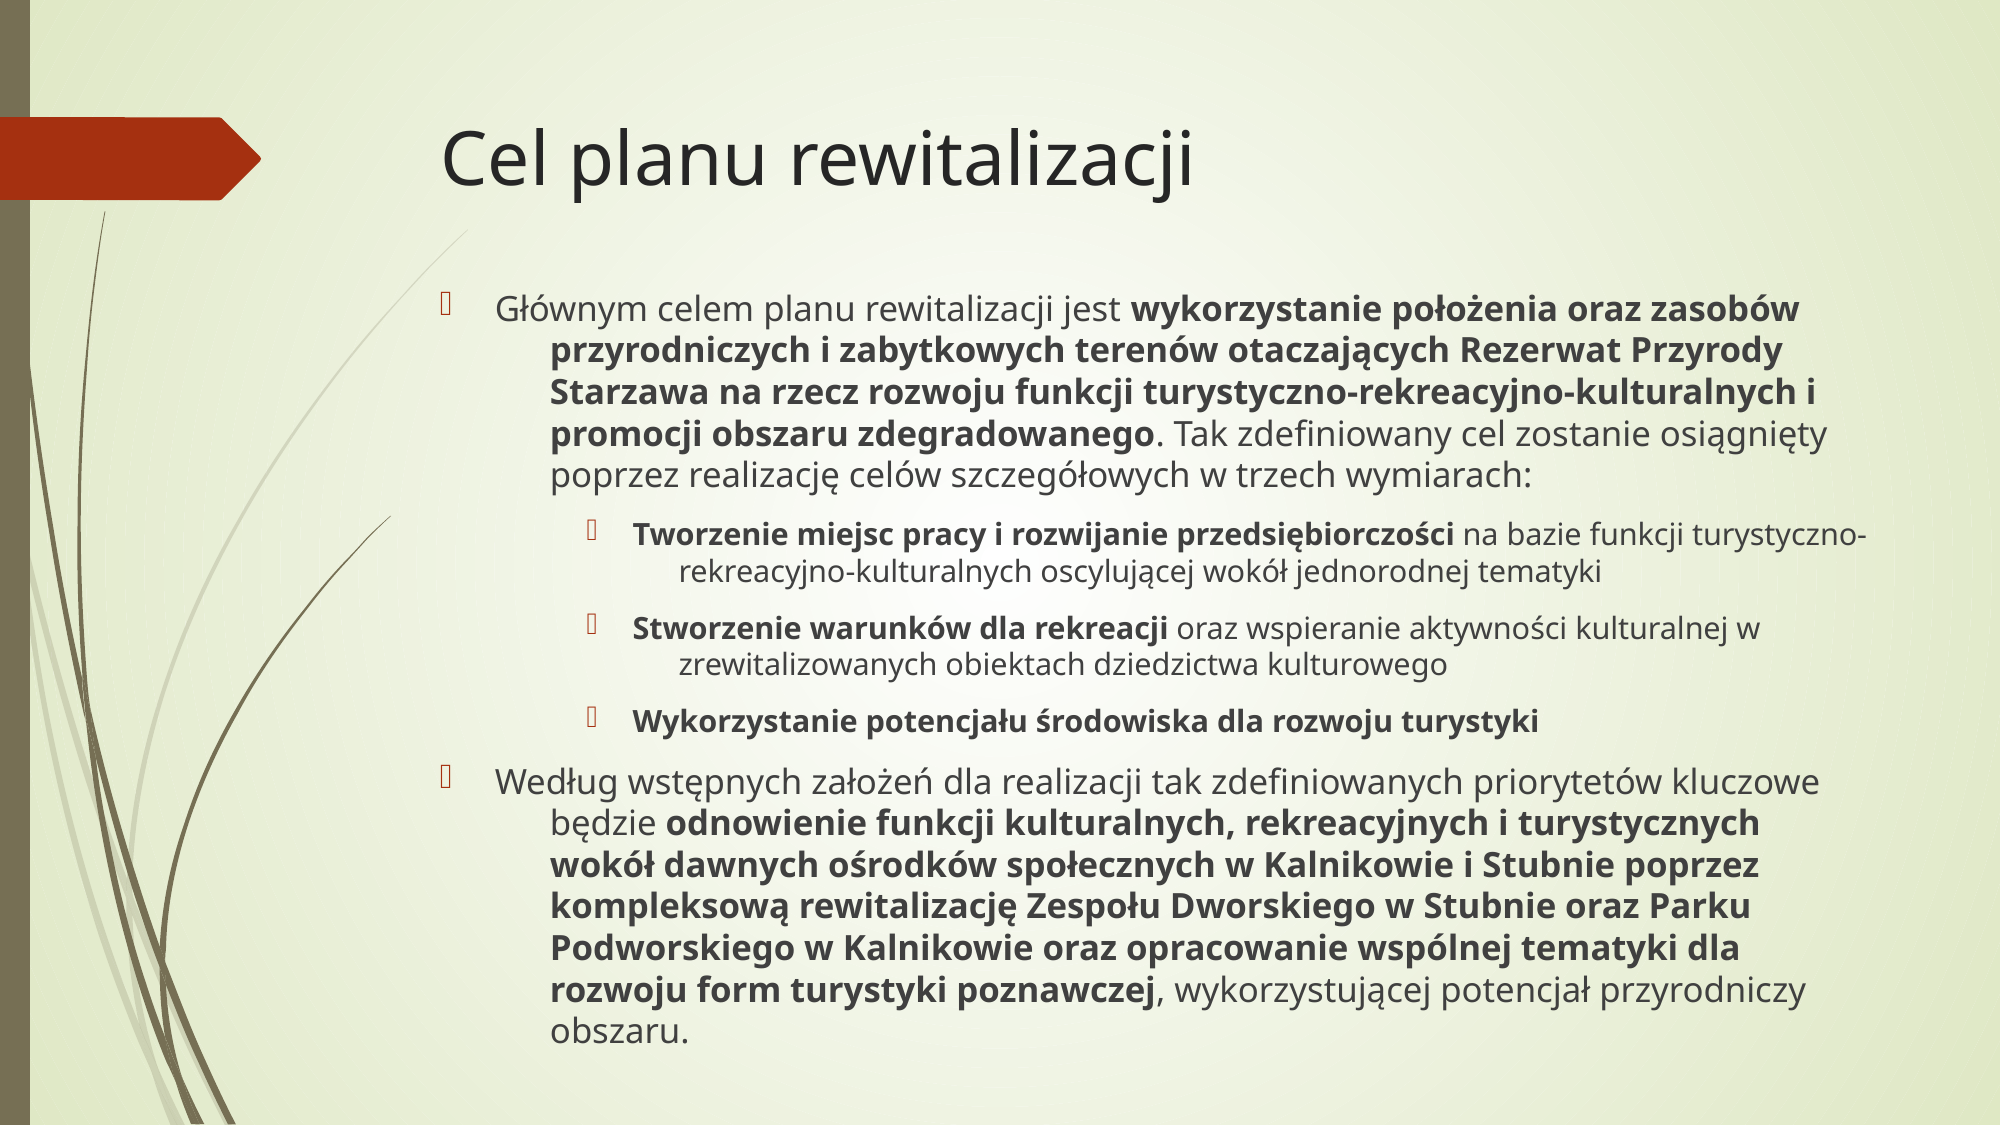

# Cel planu rewitalizacji
Głównym celem planu rewitalizacji jest wykorzystanie położenia oraz zasobów przyrodniczych i zabytkowych terenów otaczających Rezerwat Przyrody Starzawa na rzecz rozwoju funkcji turystyczno-rekreacyjno-kulturalnych i promocji obszaru zdegradowanego. Tak zdefiniowany cel zostanie osiągnięty poprzez realizację celów szczegółowych w trzech wymiarach:
Tworzenie miejsc pracy i rozwijanie przedsiębiorczości na bazie funkcji turystyczno-rekreacyjno-kulturalnych oscylującej wokół jednorodnej tematyki
Stworzenie warunków dla rekreacji oraz wspieranie aktywności kulturalnej w zrewitalizowanych obiektach dziedzictwa kulturowego
Wykorzystanie potencjału środowiska dla rozwoju turystyki
Według wstępnych założeń dla realizacji tak zdefiniowanych priorytetów kluczowe będzie odnowienie funkcji kulturalnych, rekreacyjnych i turystycznych wokół dawnych ośrodków społecznych w Kalnikowie i Stubnie poprzez kompleksową rewitalizację Zespołu Dworskiego w Stubnie oraz Parku Podworskiego w Kalnikowie oraz opracowanie wspólnej tematyki dla rozwoju form turystyki poznawczej, wykorzystującej potencjał przyrodniczy obszaru.